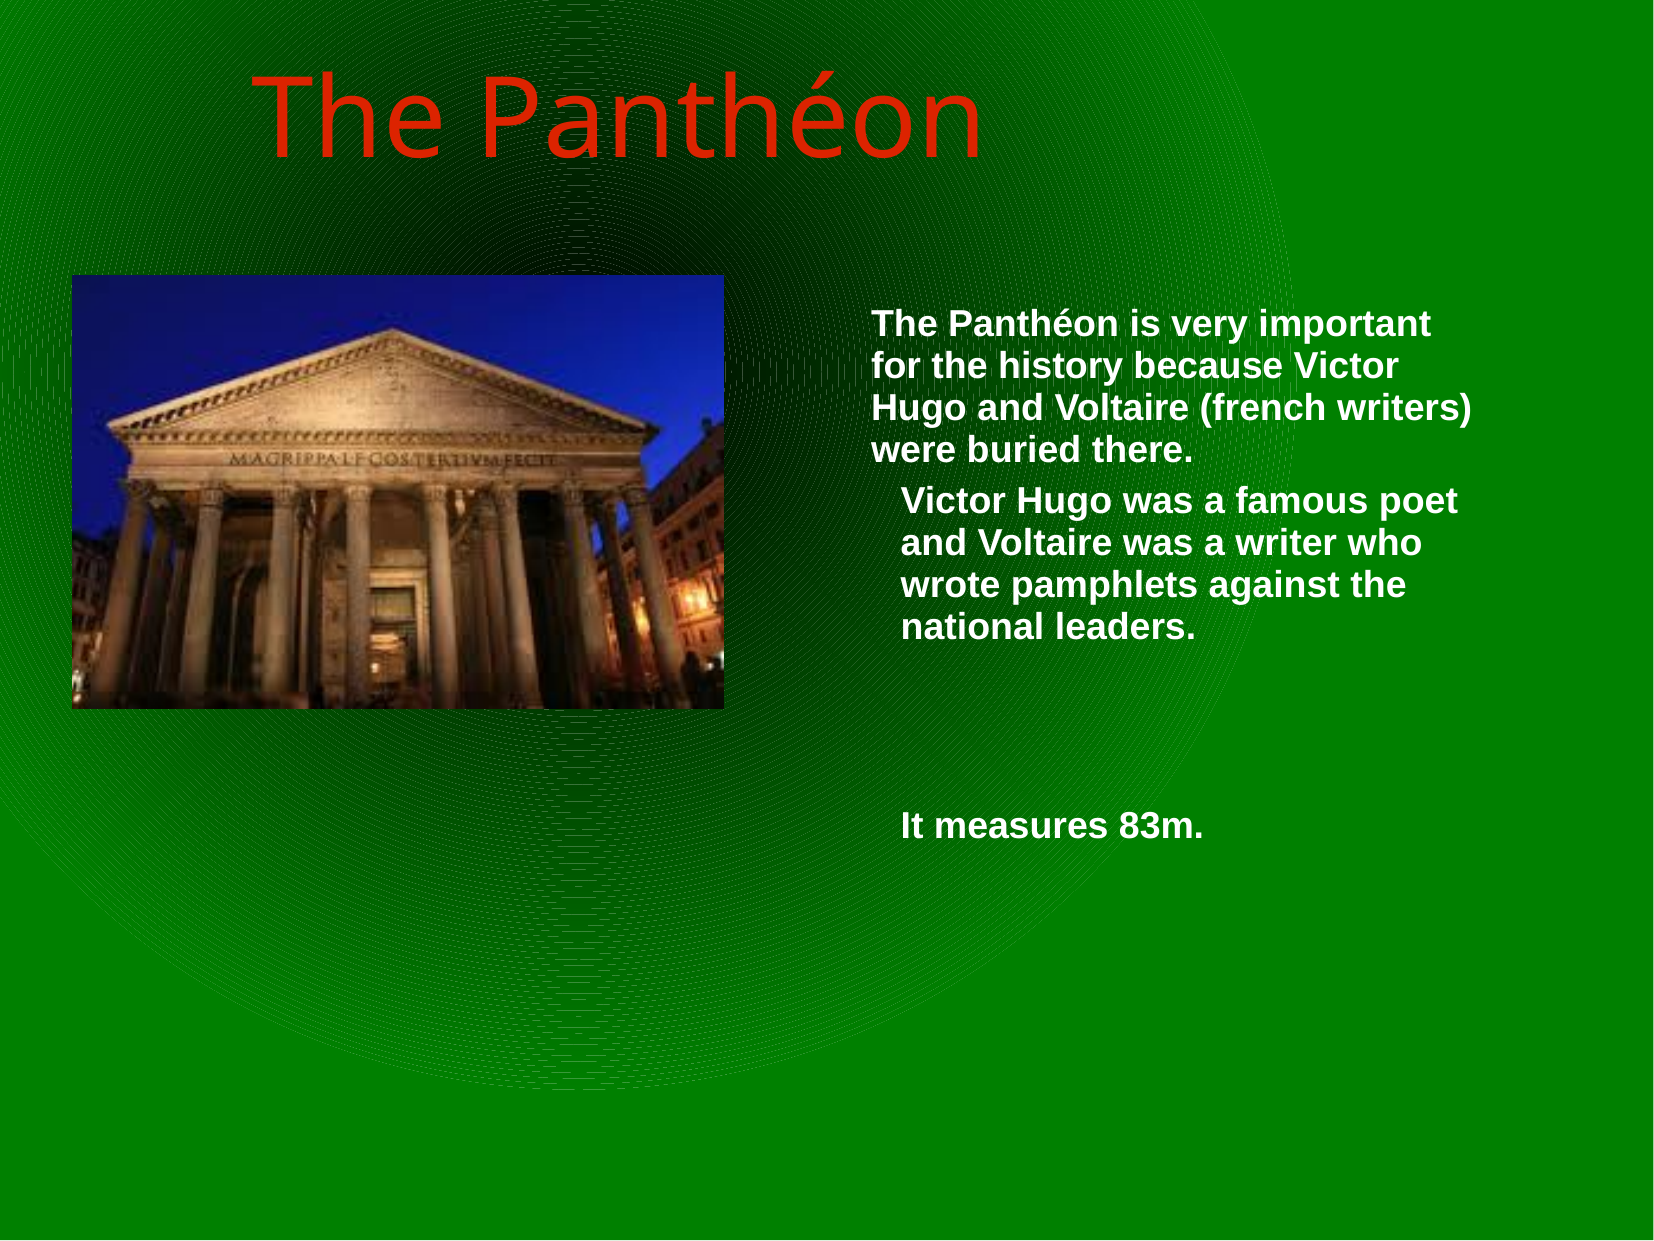

The Panthéon
The Panthéon is very important for the history because Victor Hugo and Voltaire (french writers) were buried there.
Victor Hugo was a famous poet and Voltaire was a writer who wrote pamphlets against the national leaders.
It measures 83m.